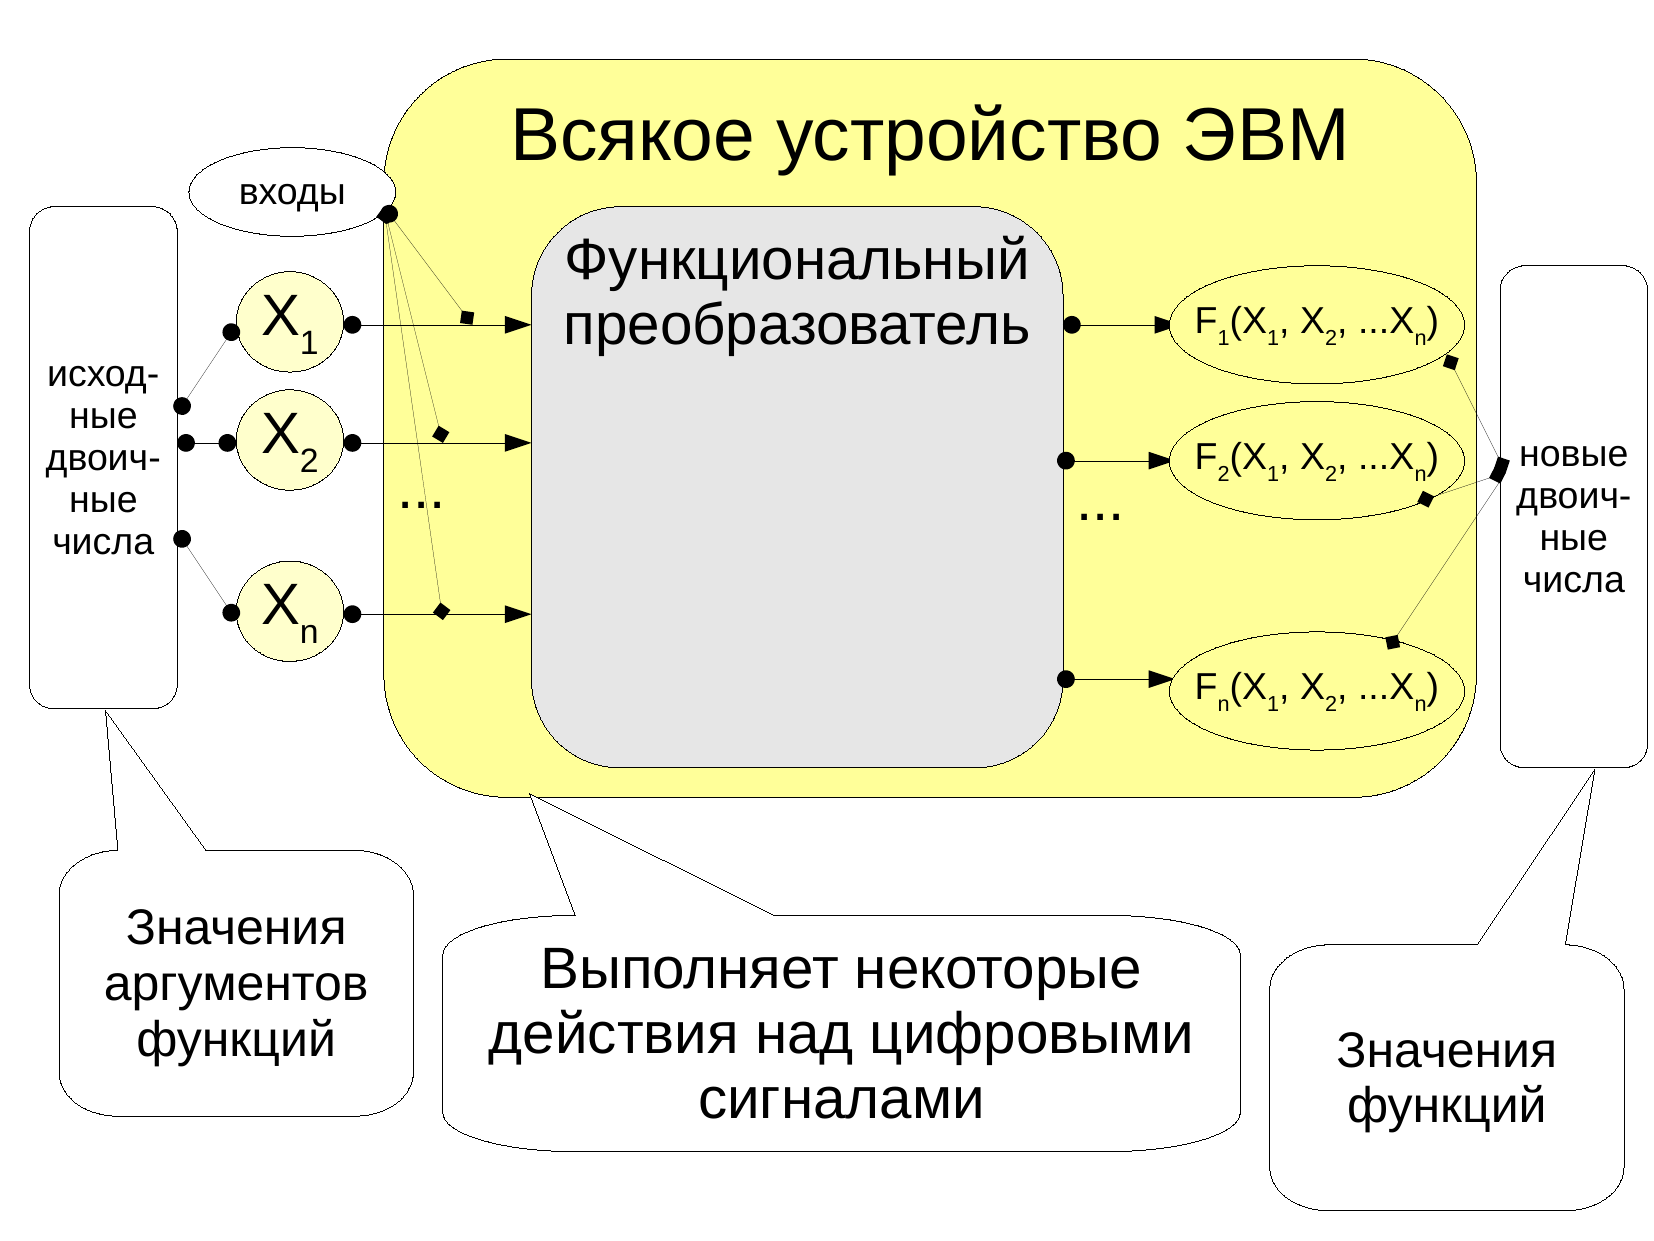

Всякое устройство ЭВМ
входы
исход-
ные
двоич-
ные
числа
Функциональный
преобразователь
F1(X1, X2, ...Xn)
новые
двоич-
ные
числа
X1
X2
F2(X1, X2, ...Xn)
 ...
 ...
Xn
Fn(X1, X2, ...Xn)
Значения
аргументов
функций
Выполняет некоторые
действия над цифровыми
сигналами
Значения
функций